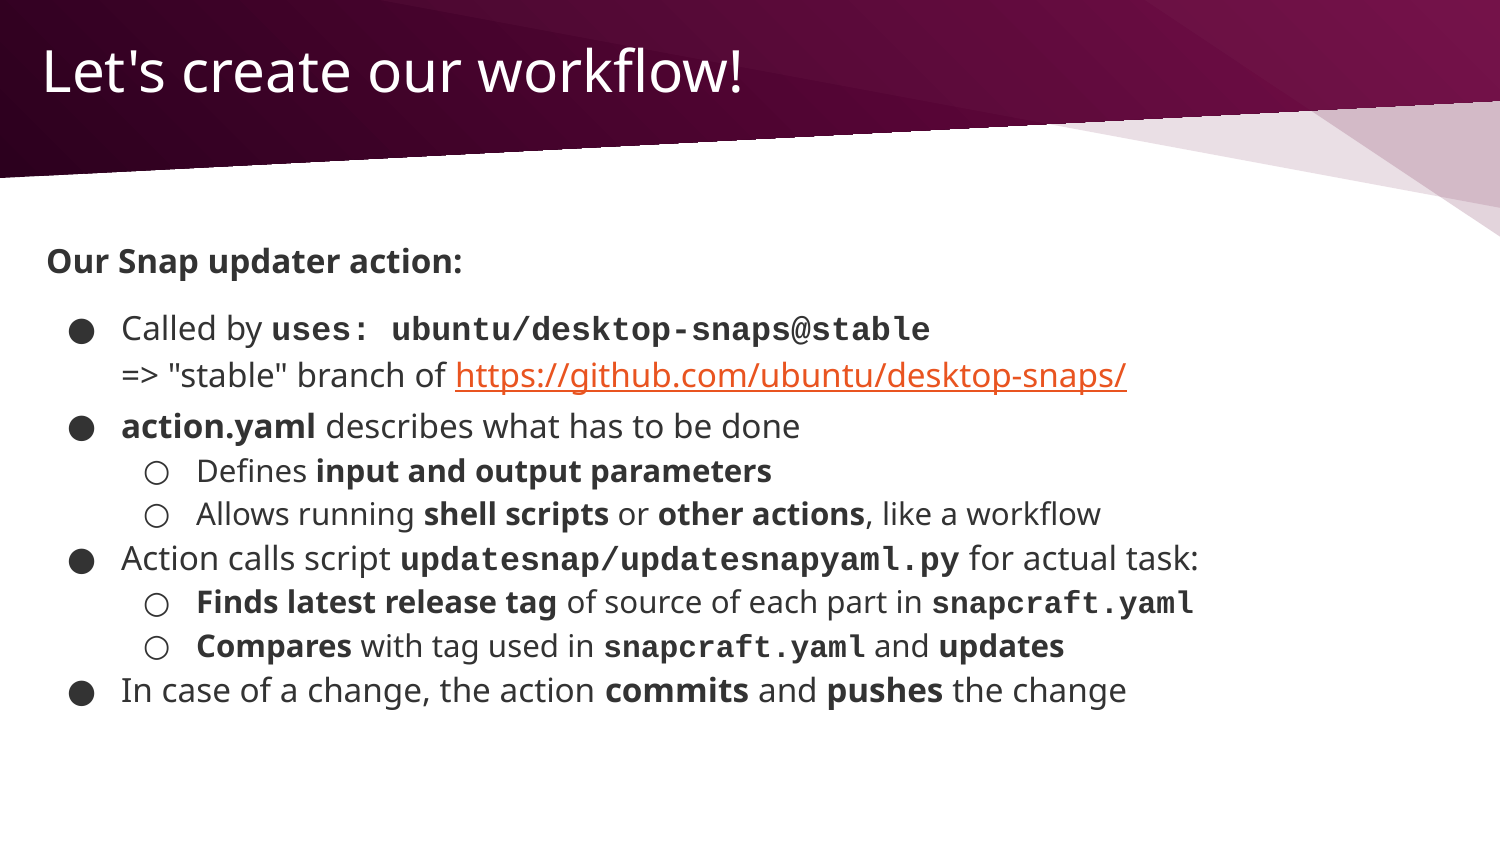

Let's create our workflow!
# Our Snap updater action:
Called by uses: ubuntu/desktop-snaps@stable
=> "stable" branch of https://github.com/ubuntu/desktop-snaps/
action.yaml describes what has to be done
Defines input and output parameters
Allows running shell scripts or other actions, like a workflow
Action calls script updatesnap/updatesnapyaml.py for actual task:
Finds latest release tag of source of each part in snapcraft.yaml
Compares with tag used in snapcraft.yaml and updates
In case of a change, the action commits and pushes the change